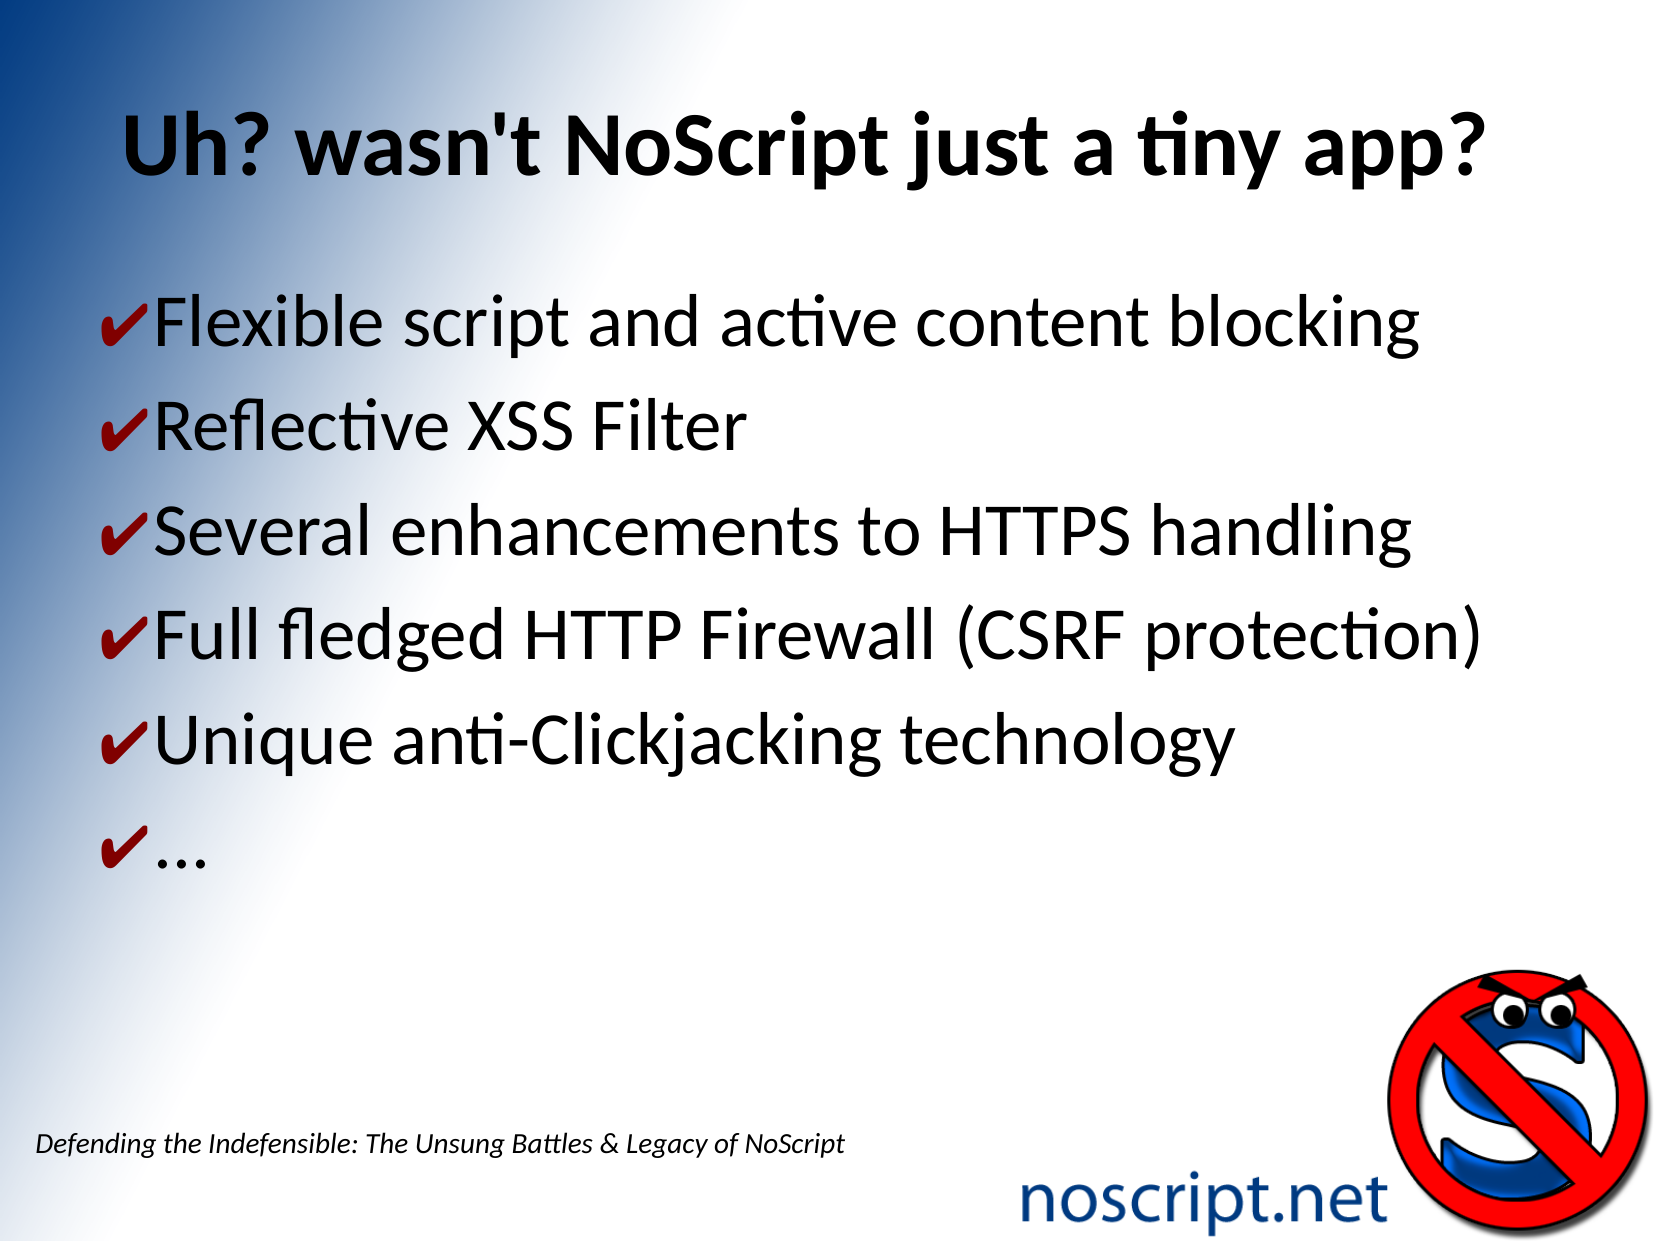

# Uh? wasn't NoScript just a tiny app?
Flexible script and active content blocking
Reflective XSS Filter
Several enhancements to HTTPS handling
Full fledged HTTP Firewall (CSRF protection)
Unique anti-Clickjacking technology
...
Defending the Indefensible: The Unsung Battles & Legacy of NoScript